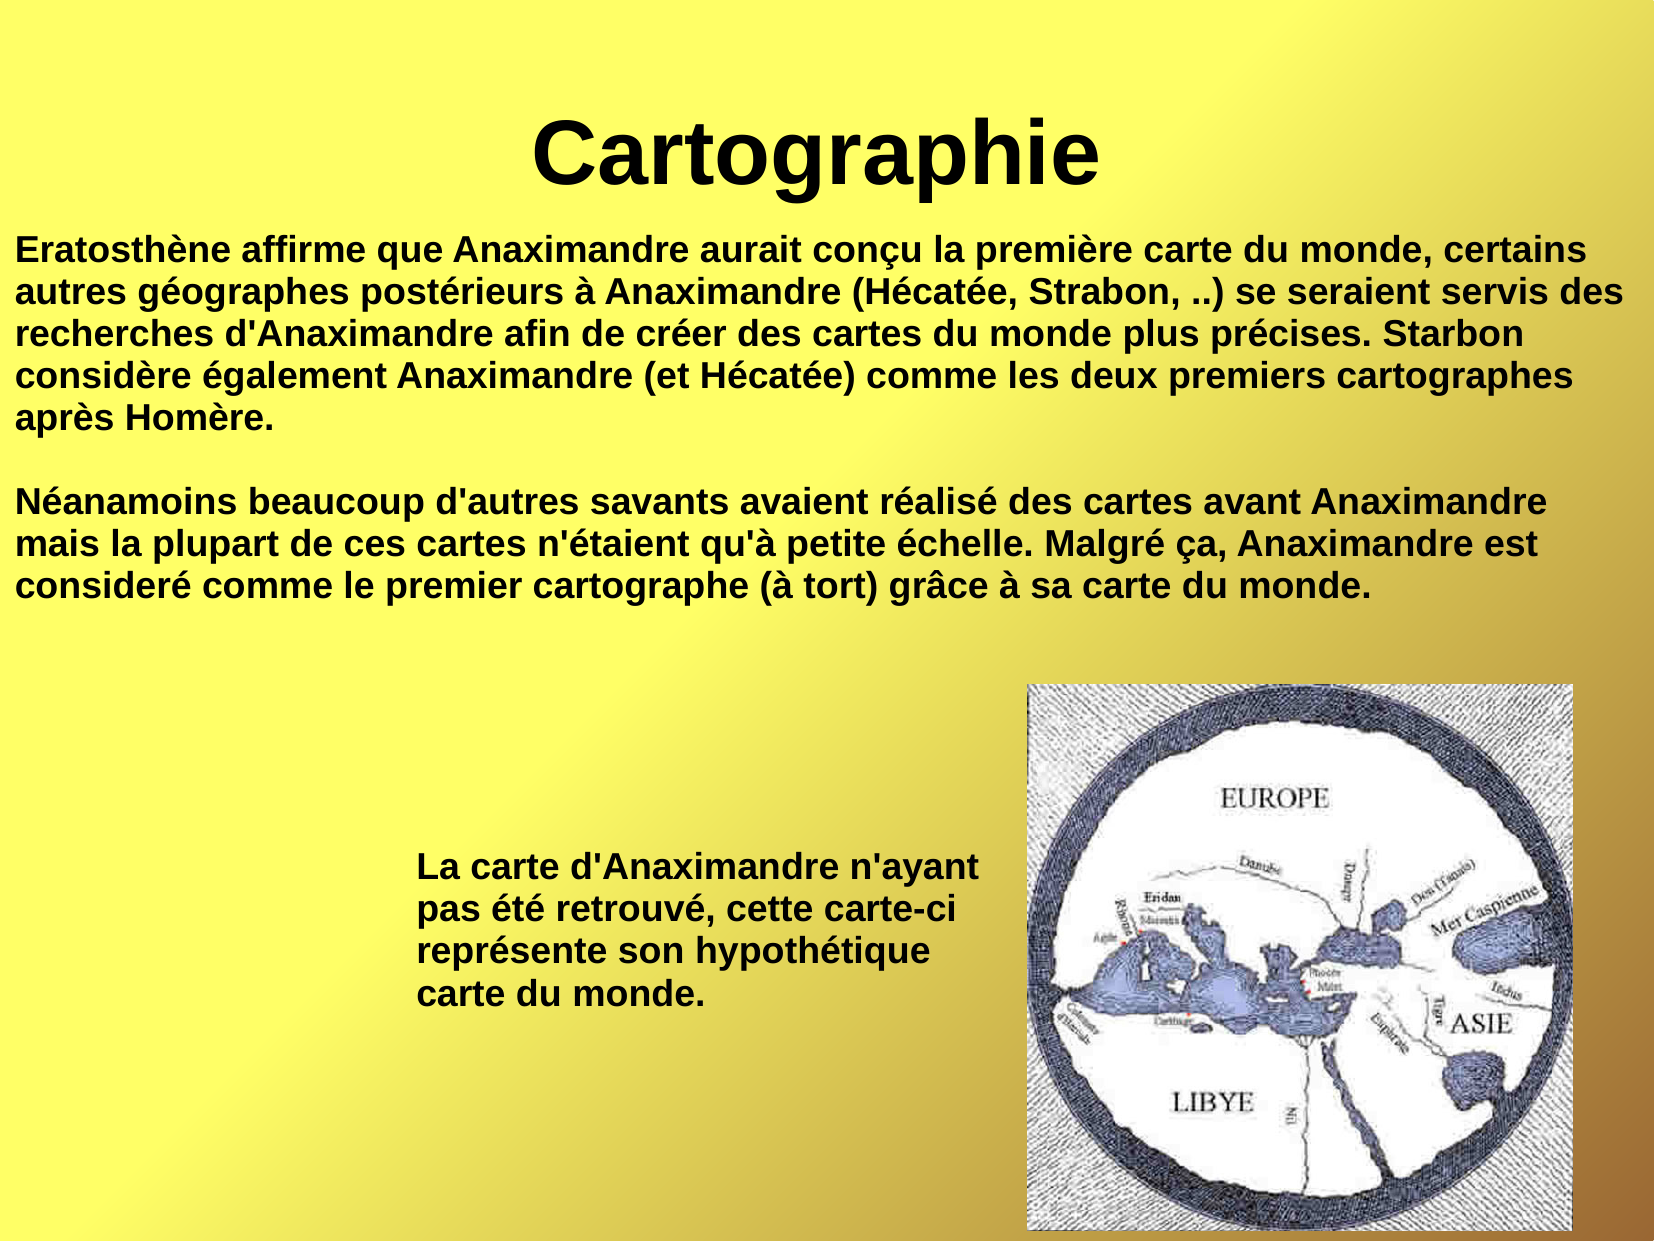

# Cartographie
Eratosthène affirme que Anaximandre aurait conçu la première carte du monde, certains autres géographes postérieurs à Anaximandre (Hécatée, Strabon, ..) se seraient servis des recherches d'Anaximandre afin de créer des cartes du monde plus précises. Starbon considère également Anaximandre (et Hécatée) comme les deux premiers cartographes après Homère.
Néanamoins beaucoup d'autres savants avaient réalisé des cartes avant Anaximandre mais la plupart de ces cartes n'étaient qu'à petite échelle. Malgré ça, Anaximandre est consideré comme le premier cartographe (à tort) grâce à sa carte du monde.
La carte d'Anaximandre n'ayant pas été retrouvé, cette carte-ci représente son hypothétique carte du monde.